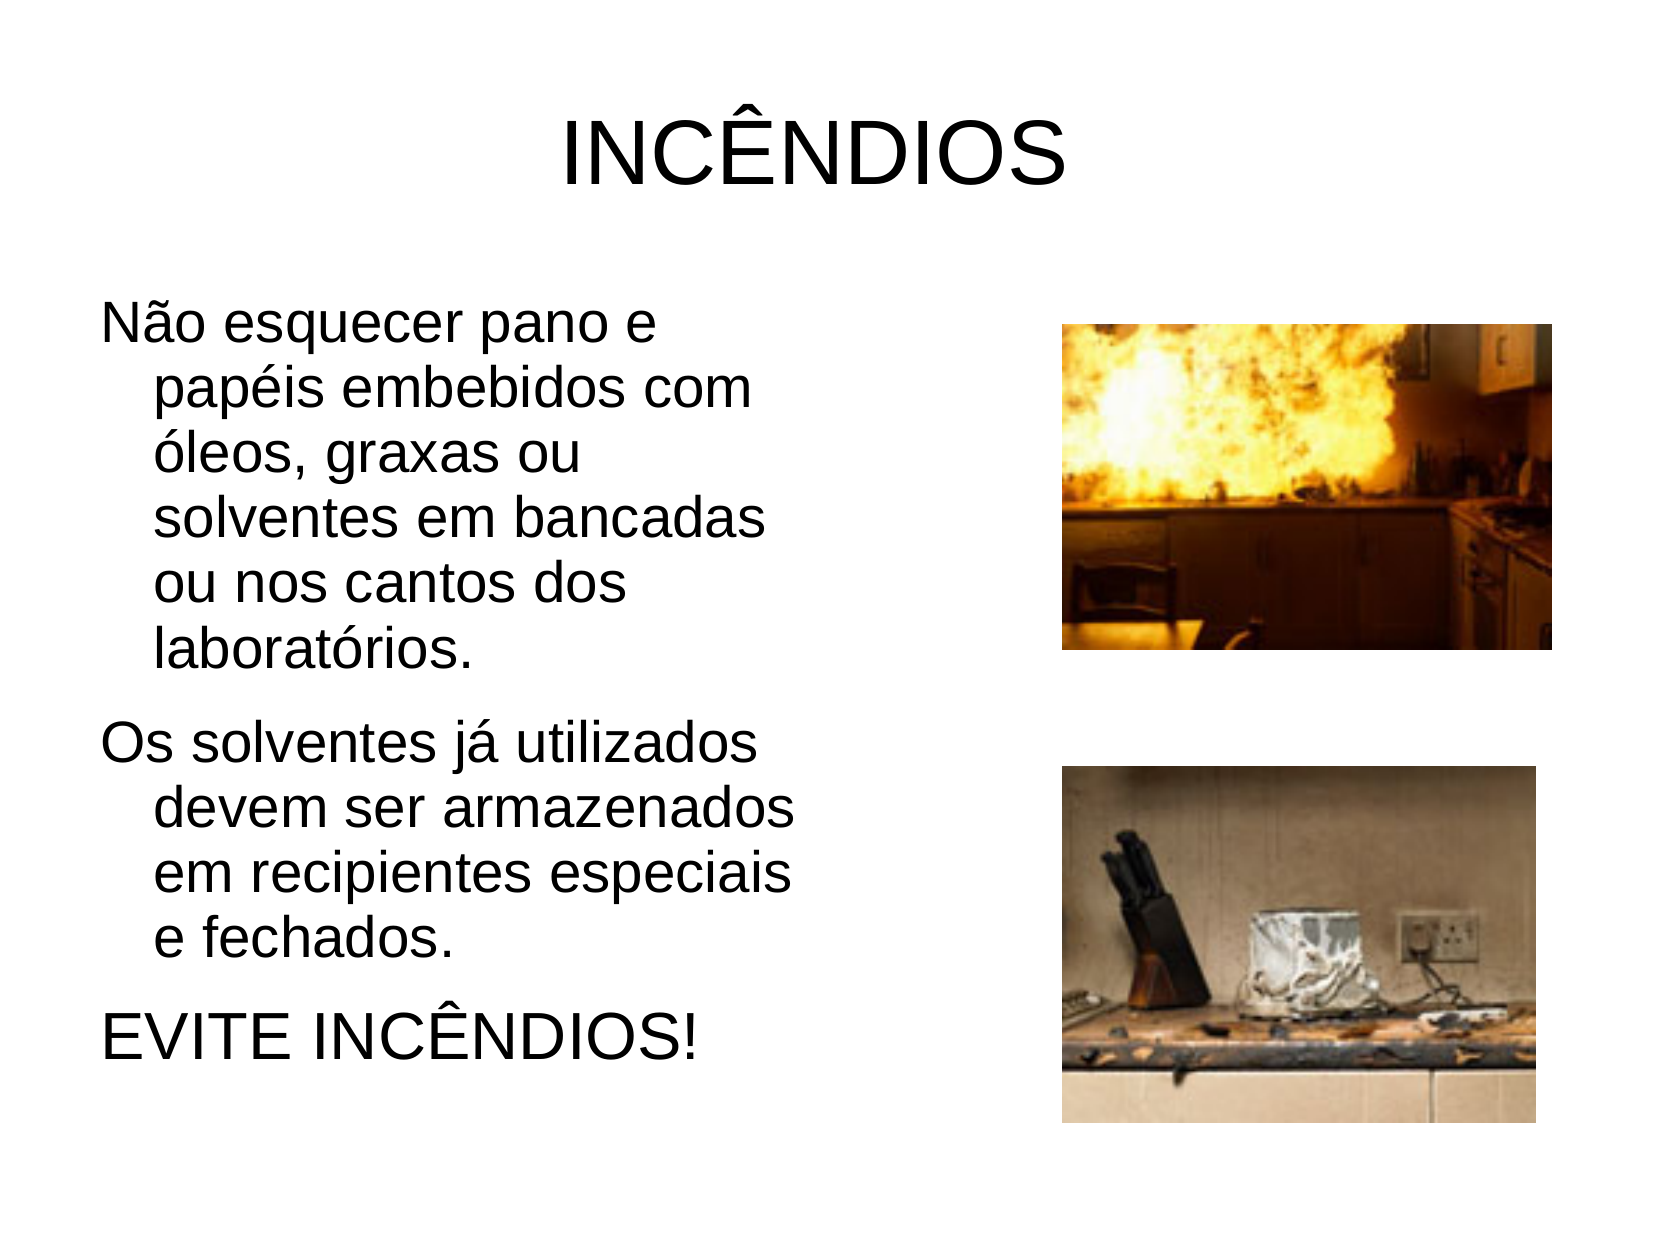

# INCÊNDIOS
Não esquecer pano e papéis embebidos com óleos, graxas ou solventes em bancadas ou nos cantos dos laboratórios.
Os solventes já utilizados devem ser armazenados em recipientes especiais e fechados.
EVITE INCÊNDIOS!